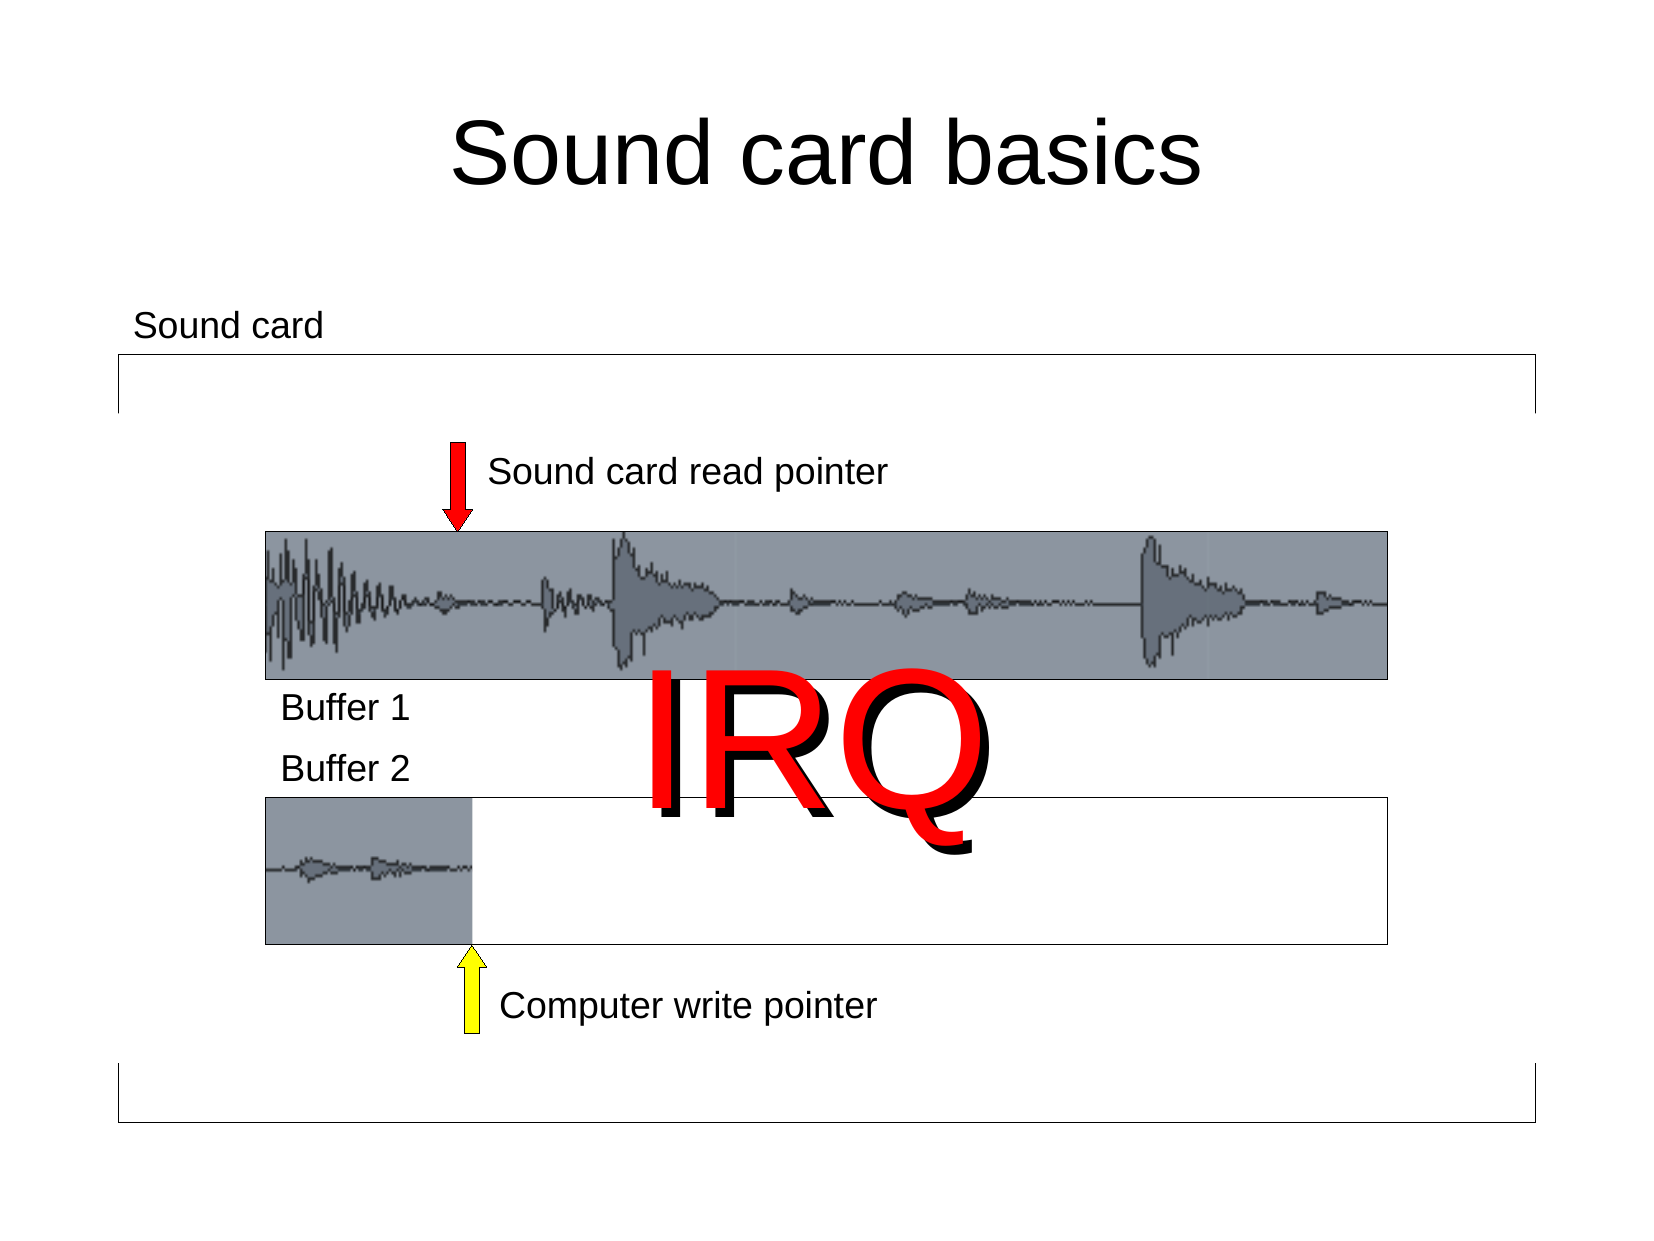

# Sound card basics
Sound card
Sound card read pointer
IRQ
Buffer 1
Buffer 2
Computer write pointer